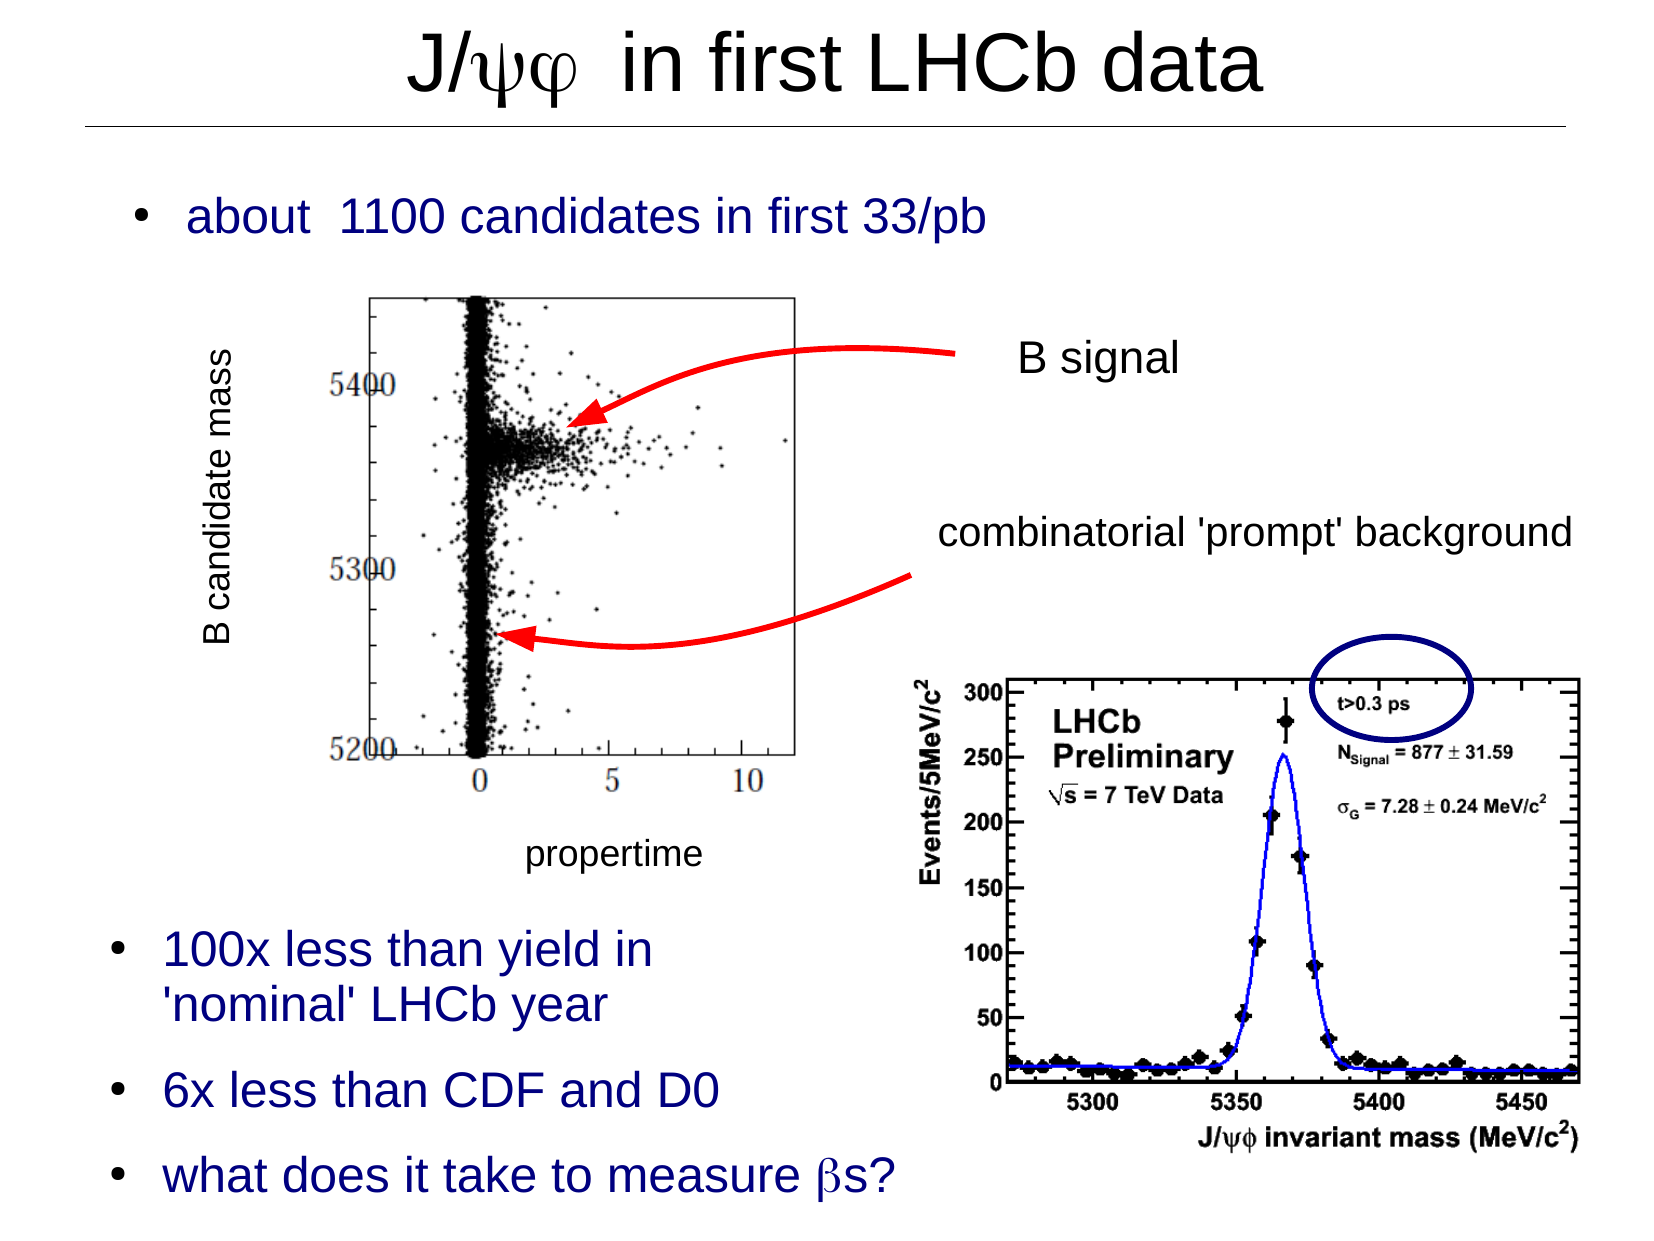

# J/yj in first LHCb data
about 1100 candidates in first 33/pb
B signal
B candidate mass
combinatorial 'prompt' background
propertime
100x less than yield in
'nominal' LHCb year
6x less than CDF and D0
what does it take to measure bs?
16